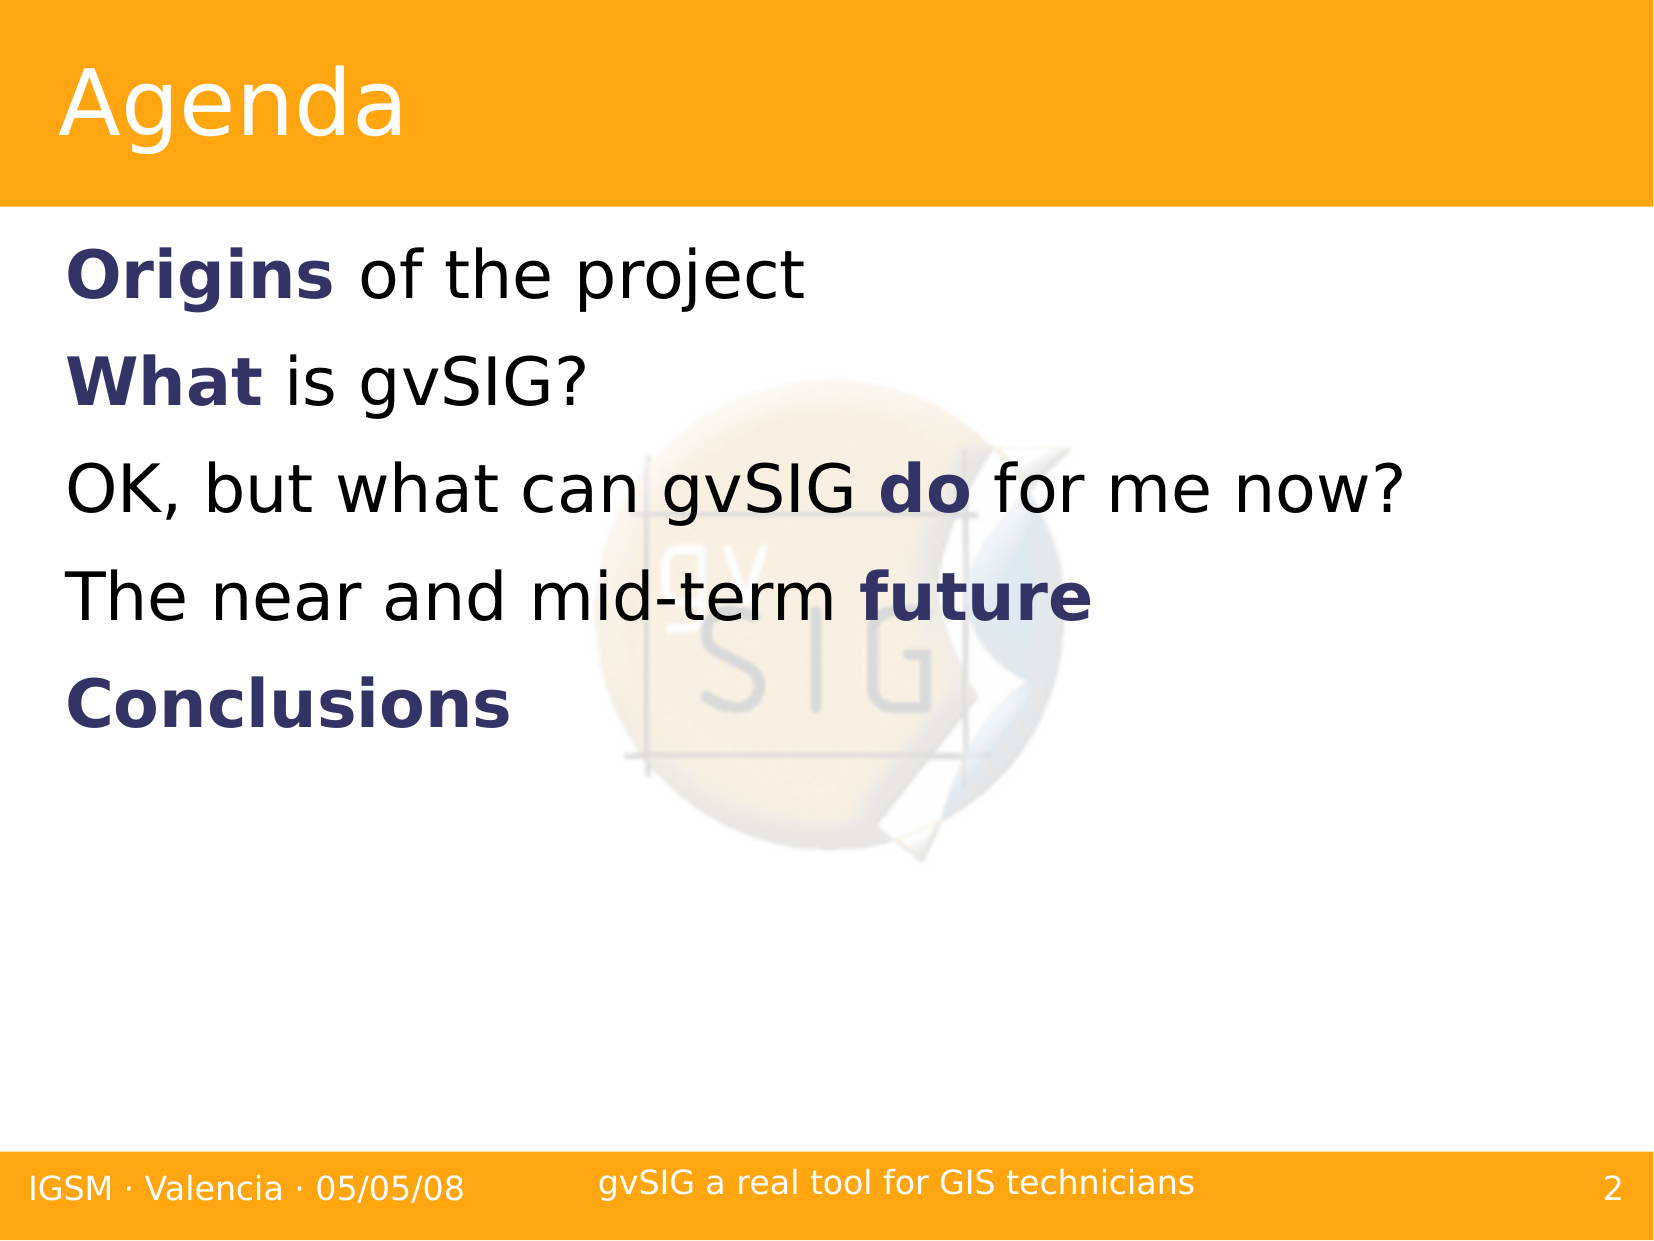

# Agenda
Origins of the project
What is gvSIG?
OK, but what can gvSIG do for me now?
The near and mid-term future
Conclusions
gvSIG a real tool for GIS technicians
IGSM · Valencia · 05/05/08
2